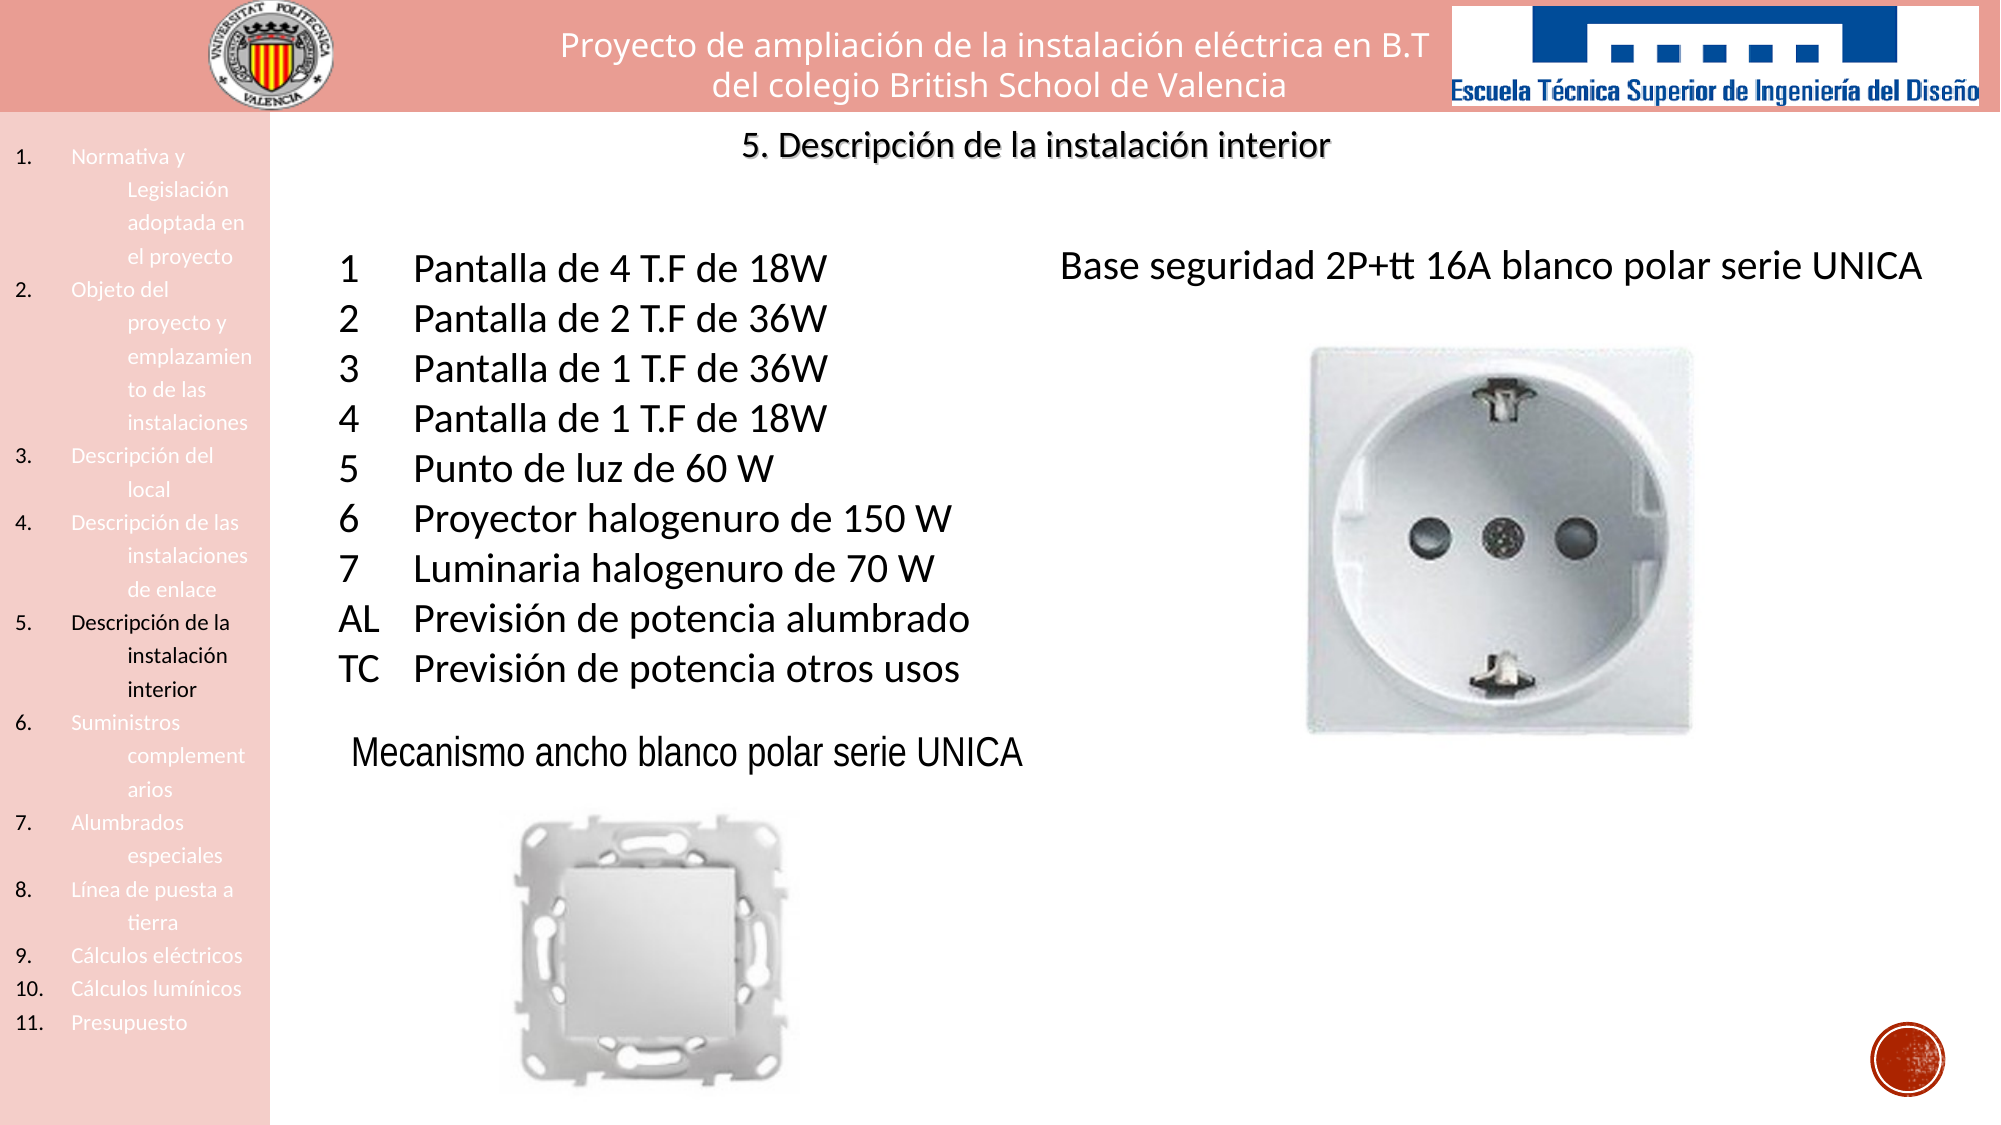

Proyecto de ampliación de la instalación eléctrica en B.T
del colegio British School de Valencia
Normativa y Legislación adoptada en el proyecto
Objeto del proyecto y emplazamiento de las instalaciones
Descripción del local
Descripción de las instalaciones de enlace
Descripción de la instalación interior
Suministros complementarios
Alumbrados especiales
Línea de puesta a tierra
Cálculos eléctricos
Cálculos lumínicos
Presupuesto
5. Descripción de la instalación interior
Base seguridad 2P+tt 16A blanco polar serie UNICA
1	Pantalla de 4 T.F de 18W
2	Pantalla de 2 T.F de 36W
3	Pantalla de 1 T.F de 36W
4	Pantalla de 1 T.F de 18W
5	Punto de luz de 60 W
6	Proyector halogenuro de 150 W
7	Luminaria halogenuro de 70 W
AL 	Previsión de potencia alumbrado
TC 	Previsión de potencia otros usos
Mecanismo ancho blanco polar serie UNICA